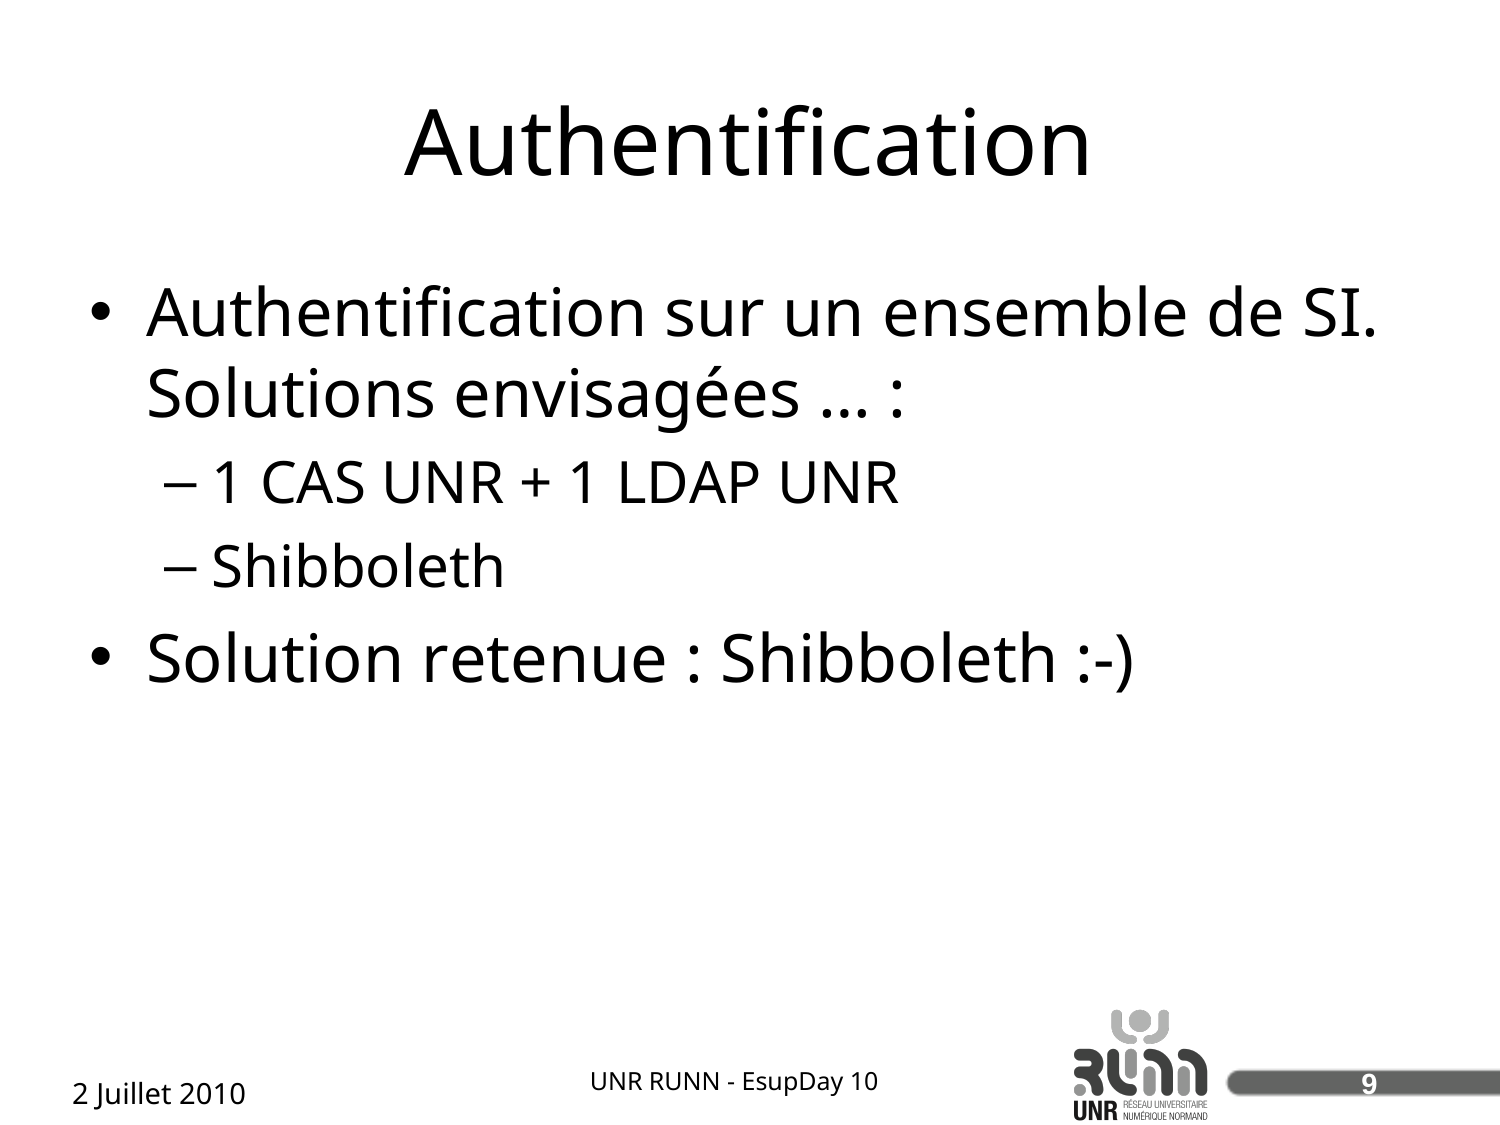

# Authentification
Authentification sur un ensemble de SI. Solutions envisagées … :
1 CAS UNR + 1 LDAP UNR
Shibboleth
Solution retenue : Shibboleth :-)
UNR RUNN - EsupDay 10
2 Juillet 2010